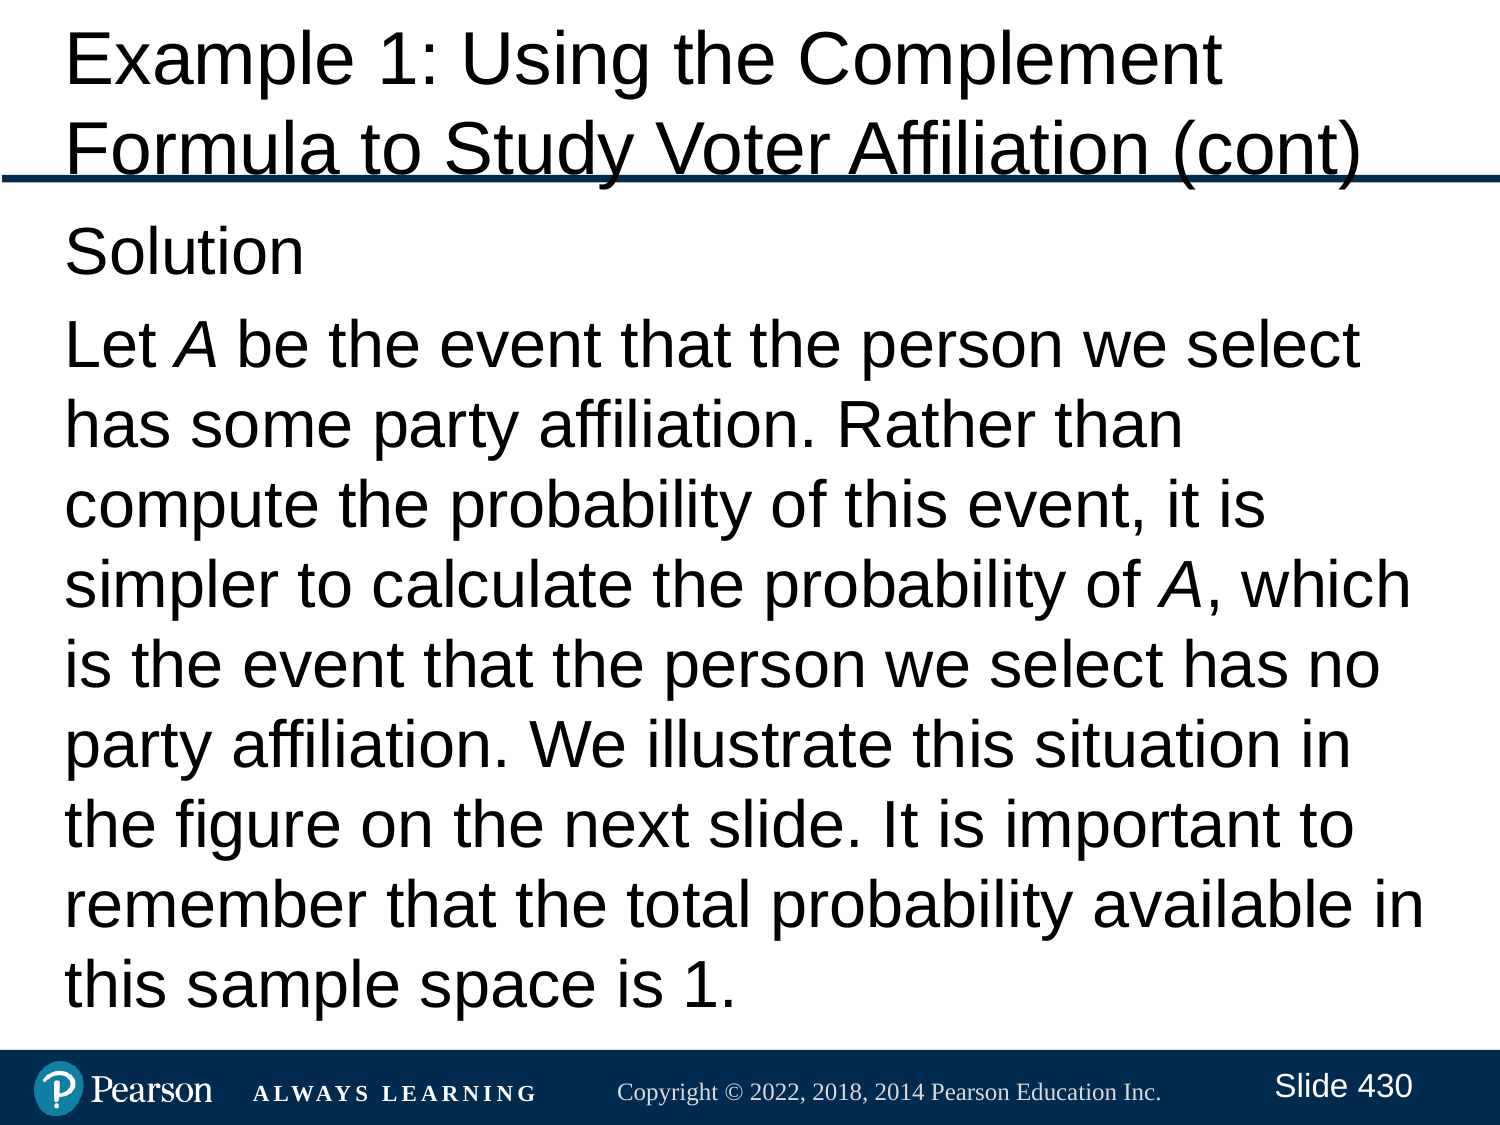

# Example 1: Using the Complement Formula to Study Voter Affiliation (cont)
Solution
Let A be the event that the person we select has some party affiliation. Rather than compute the probability of this event, it is simpler to calculate the probability of A, which is the event that the person we select has no party affiliation. We illustrate this situation in the figure on the next slide. It is important to remember that the total probability available in this sample space is 1.